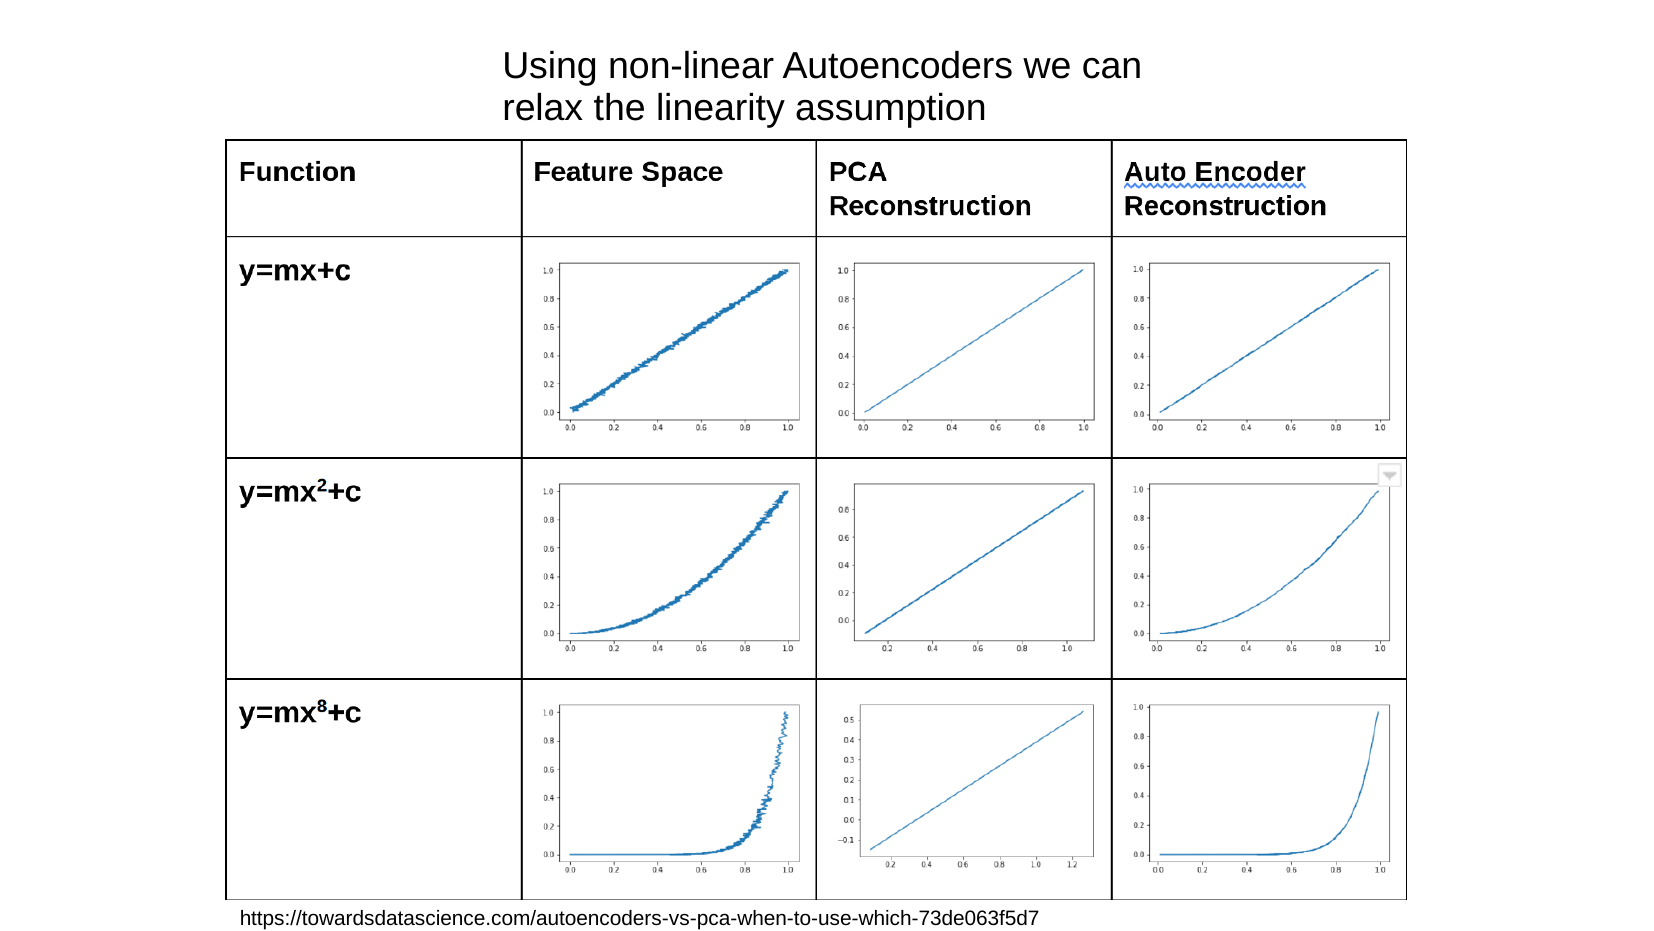

Using non-linear Autoencoders we can relax the linearity assumption
https://towardsdatascience.com/autoencoders-vs-pca-when-to-use-which-73de063f5d7